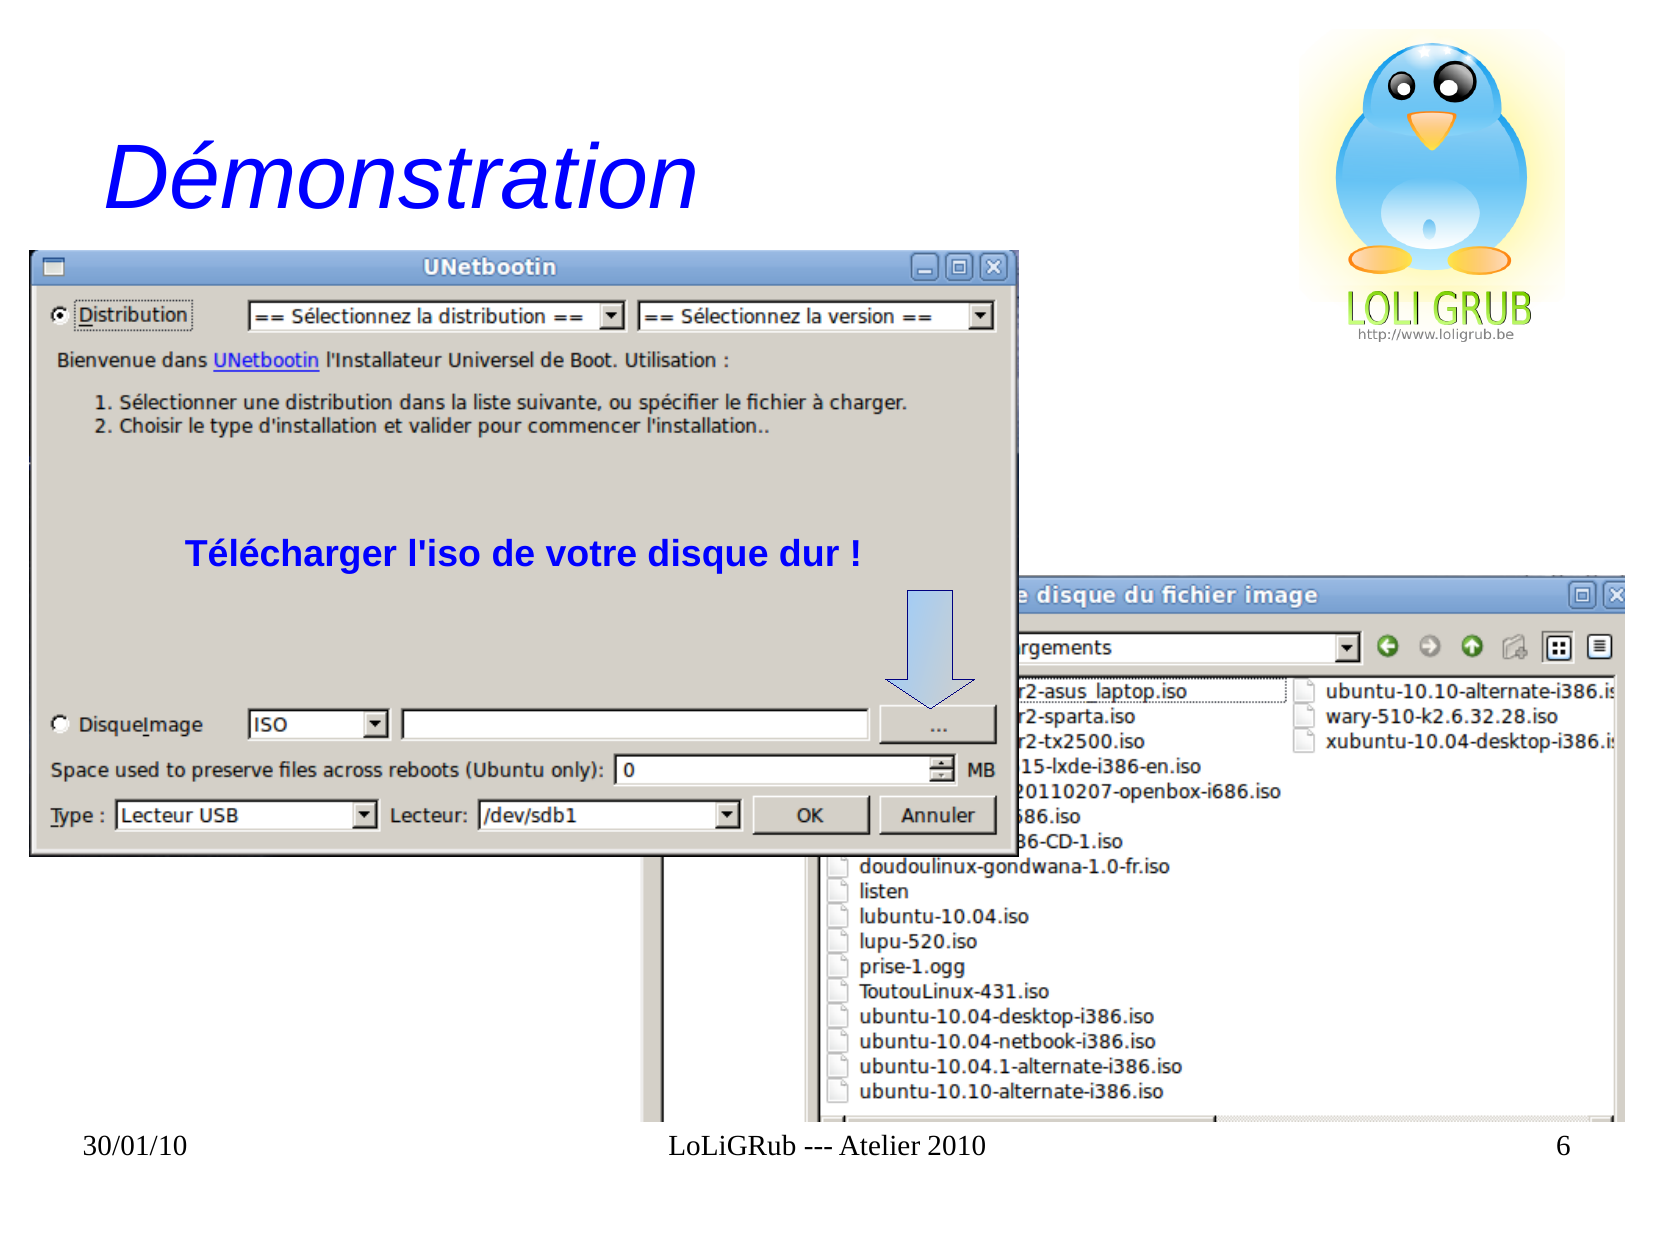

Démonstration
Télécharger l'iso de votre disque dur !
30/01/10
LoLiGRub --- Atelier 2010
6